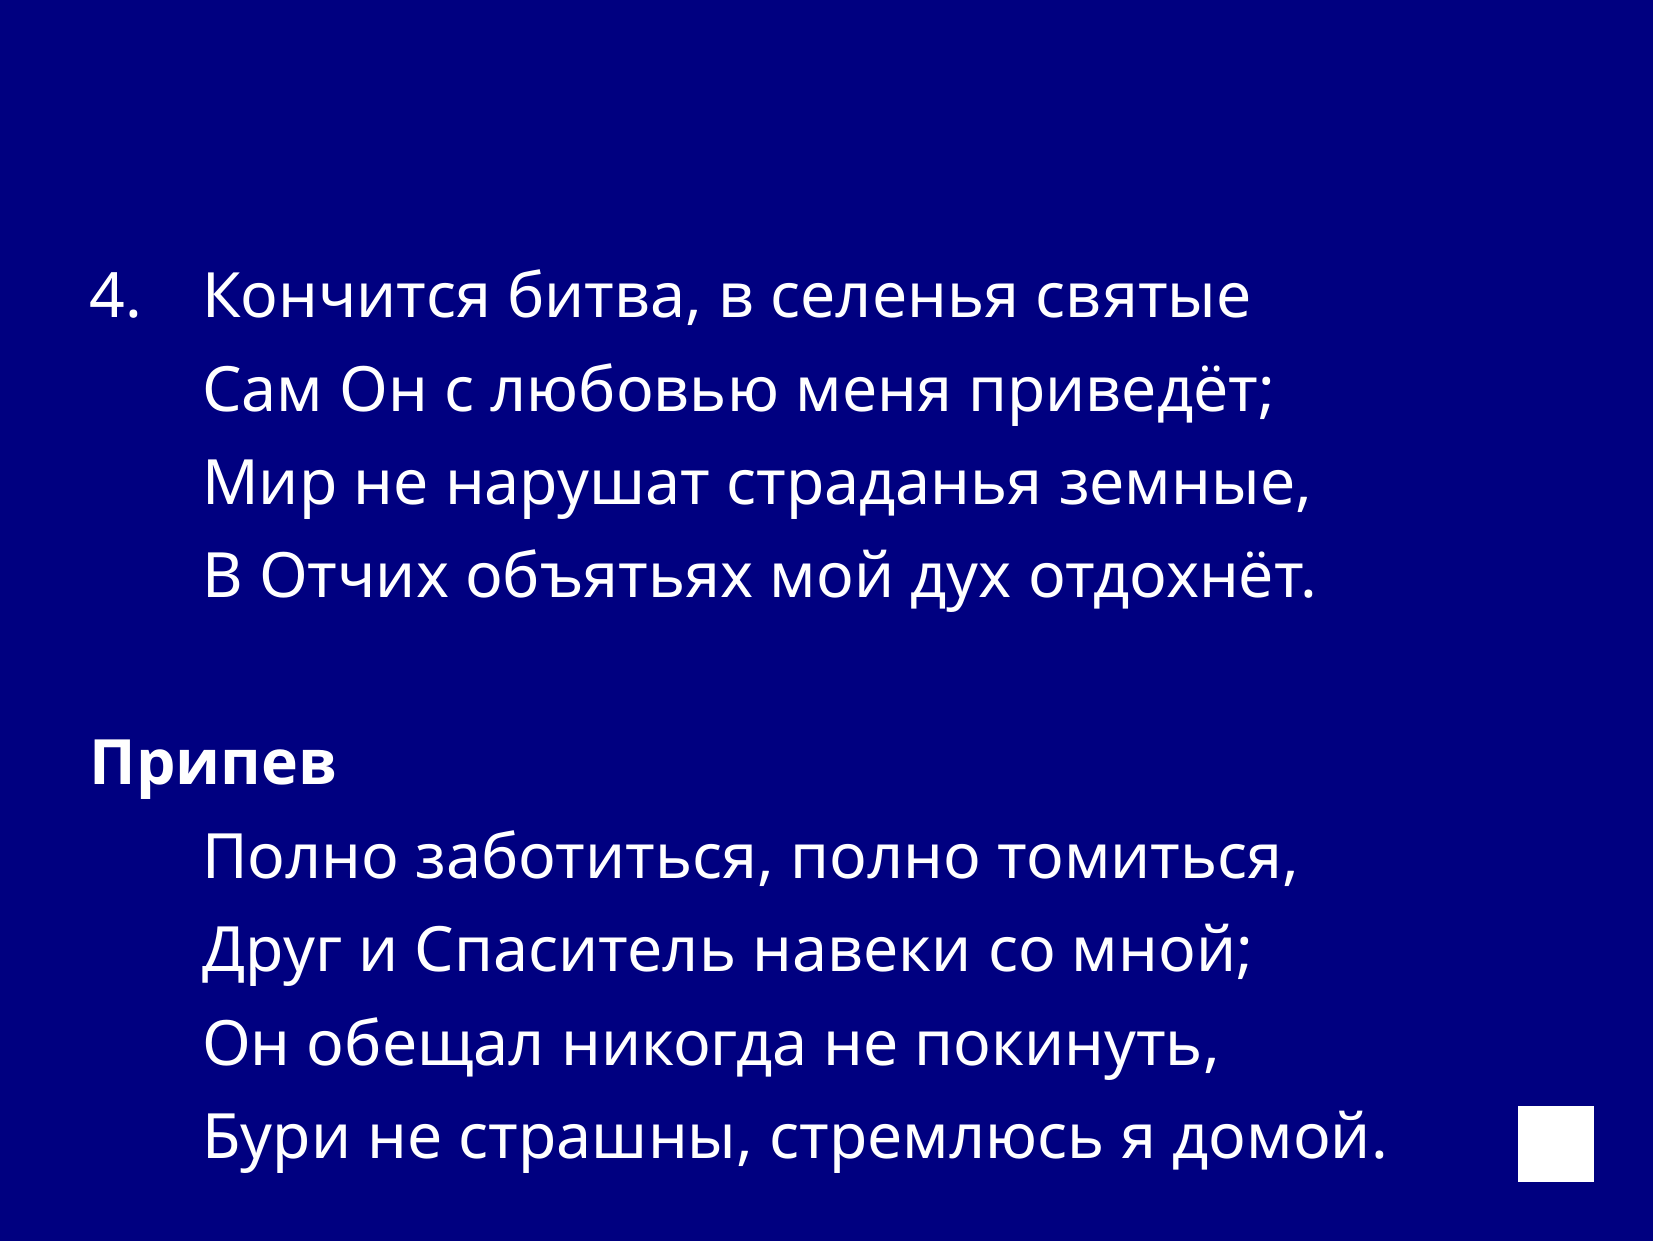

4.	Кончится битва, в селенья святые
	Сам Он с любовью меня приведёт;
	Мир не нарушат страданья земные,
	В Отчих объятьях мой дух отдохнёт.
Припев
	Полно заботиться, полно томиться,
	Друг и Спаситель навеки со мной;
	Он обещал никогда не покинуть,
	Бури не страшны, стремлюсь я домой.